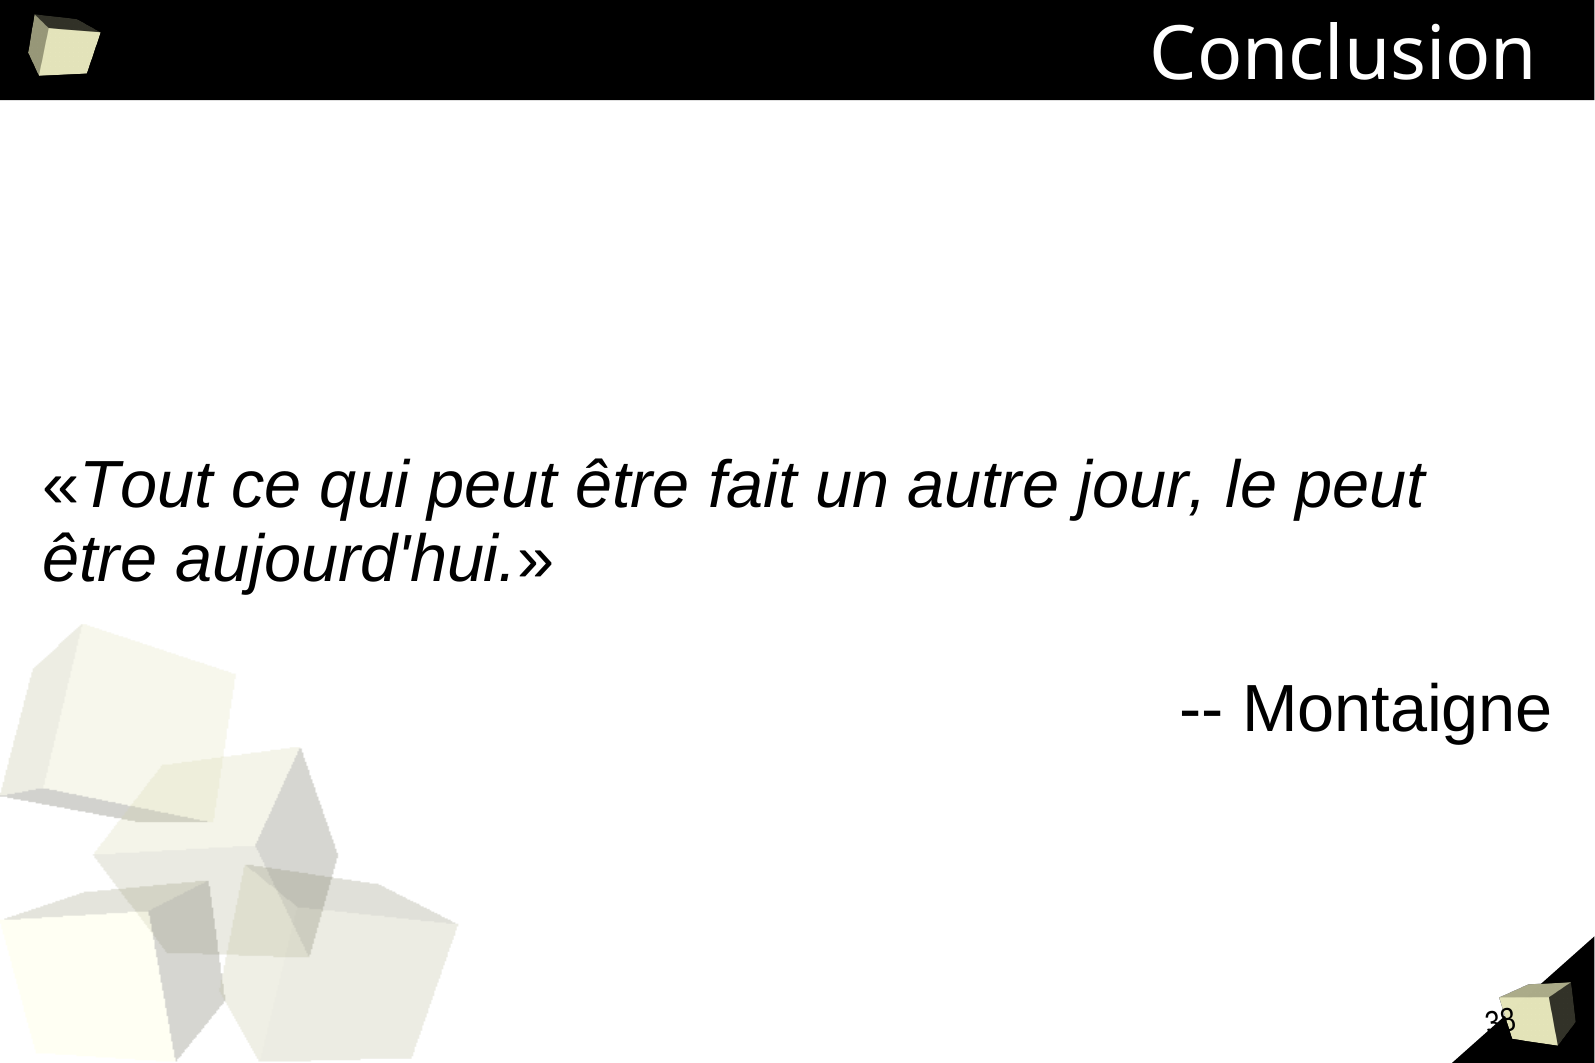

# Conclusion
«Tout ce qui peut être fait un autre jour, le peut être aujourd'hui.»
-- Montaigne